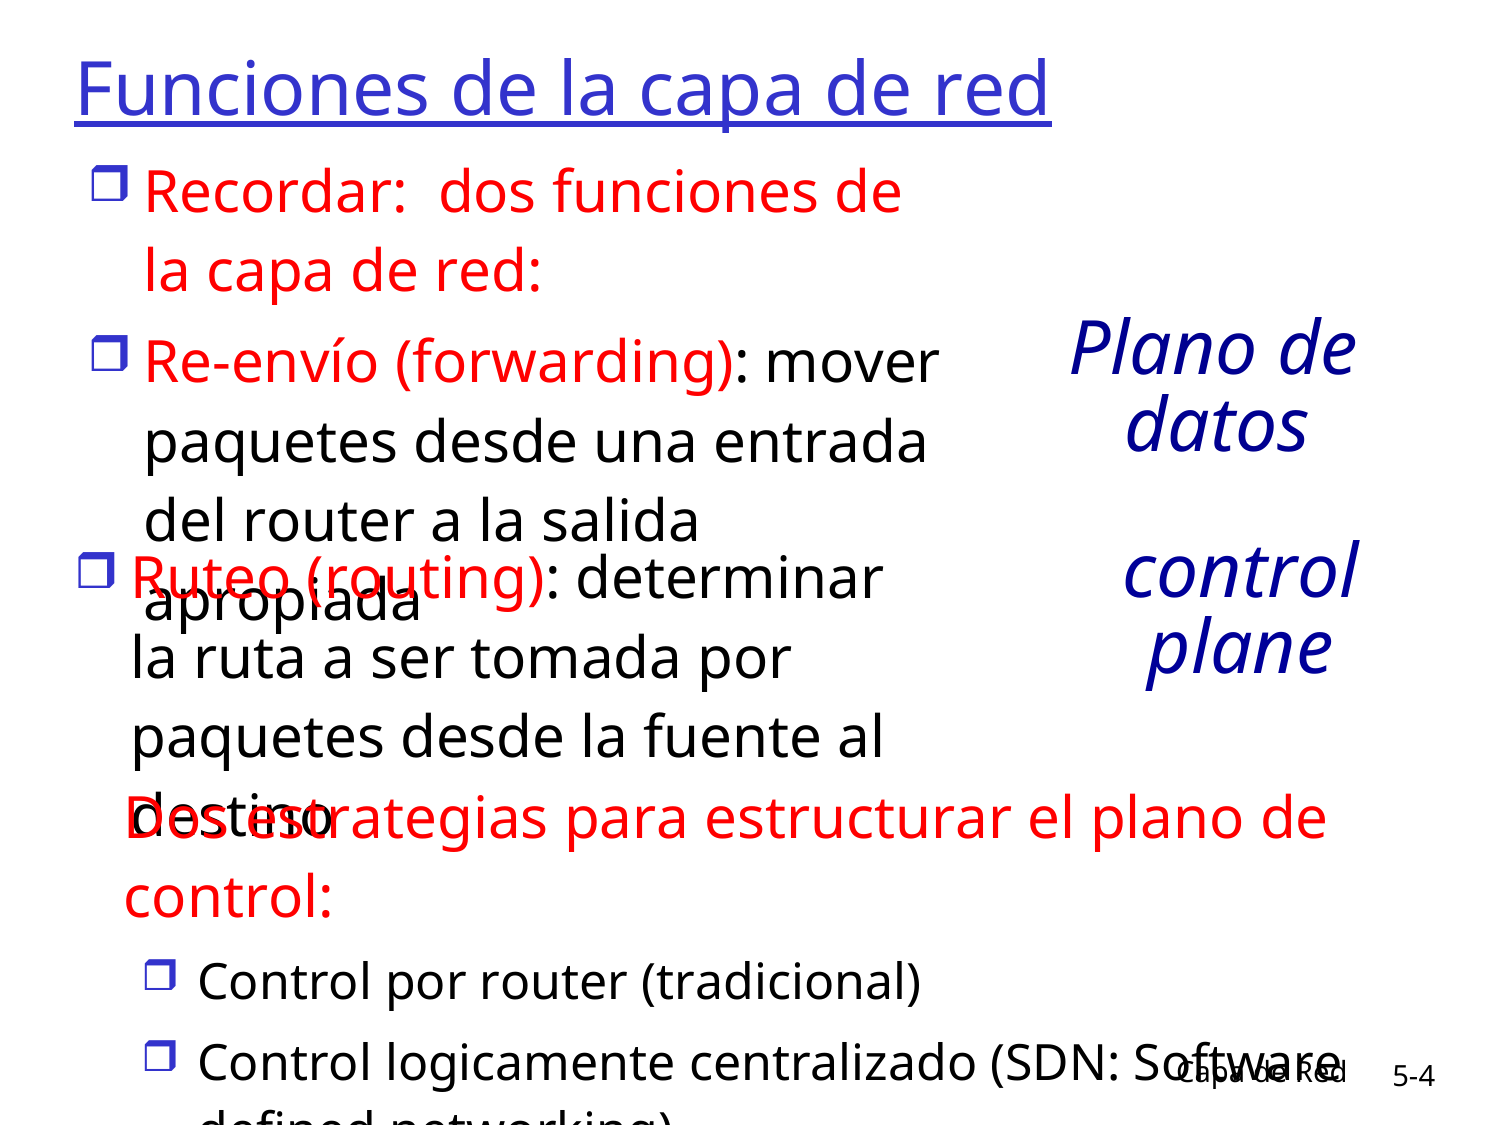

# Funciones de la capa de red
Recordar: dos funciones de la capa de red:
Re-envío (forwarding): mover paquetes desde una entrada del router a la salida apropiada
Plano de datos
control plane
Ruteo (routing): determinar la ruta a ser tomada por paquetes desde la fuente al destino
Dos estrategias para estructurar el plano de control:
Control por router (tradicional)
Control logicamente centralizado (SDN: Software defined networking)